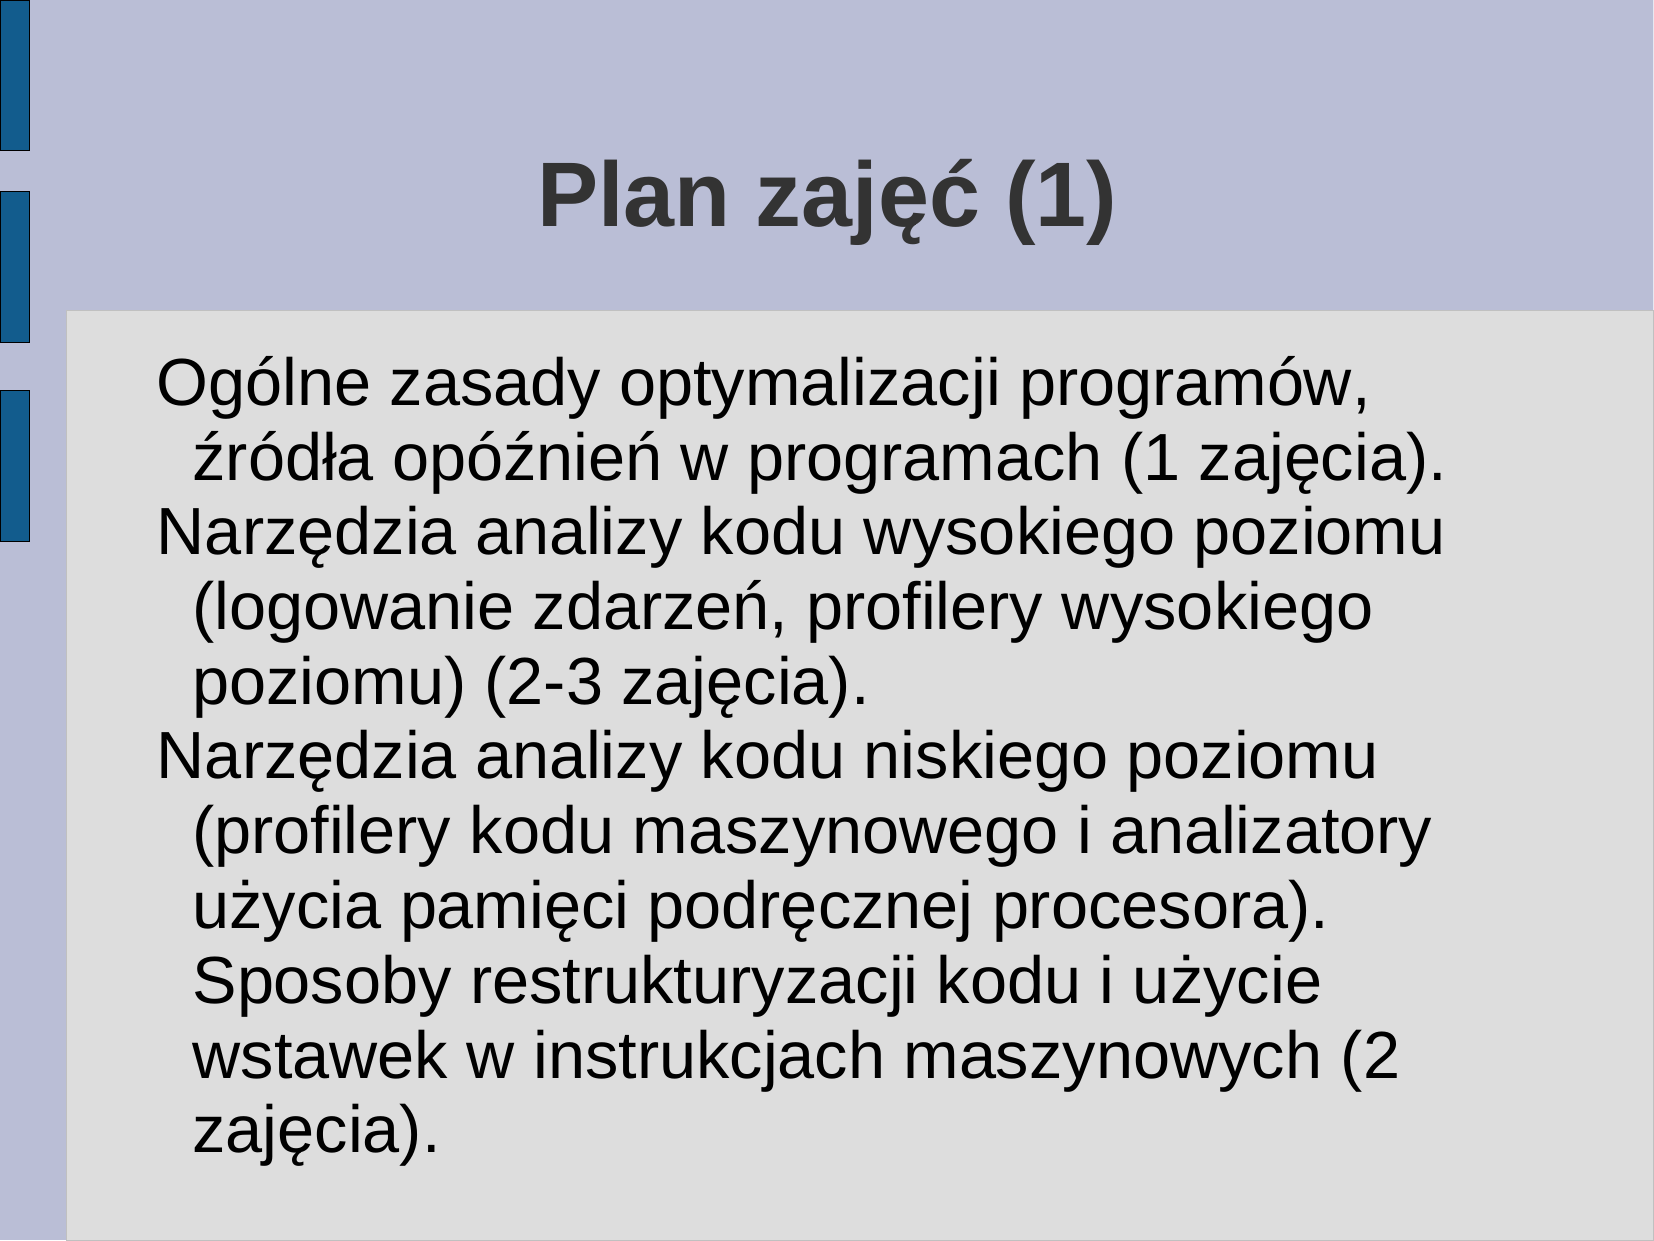

# Plan zajęć (1)
Ogólne zasady optymalizacji programów, źródła opóźnień w programach (1 zajęcia).
Narzędzia analizy kodu wysokiego poziomu (logowanie zdarzeń, profilery wysokiego poziomu) (2-3 zajęcia).
Narzędzia analizy kodu niskiego poziomu (profilery kodu maszynowego i analizatory użycia pamięci podręcznej procesora). Sposoby restrukturyzacji kodu i użycie wstawek w instrukcjach maszynowych (2 zajęcia).